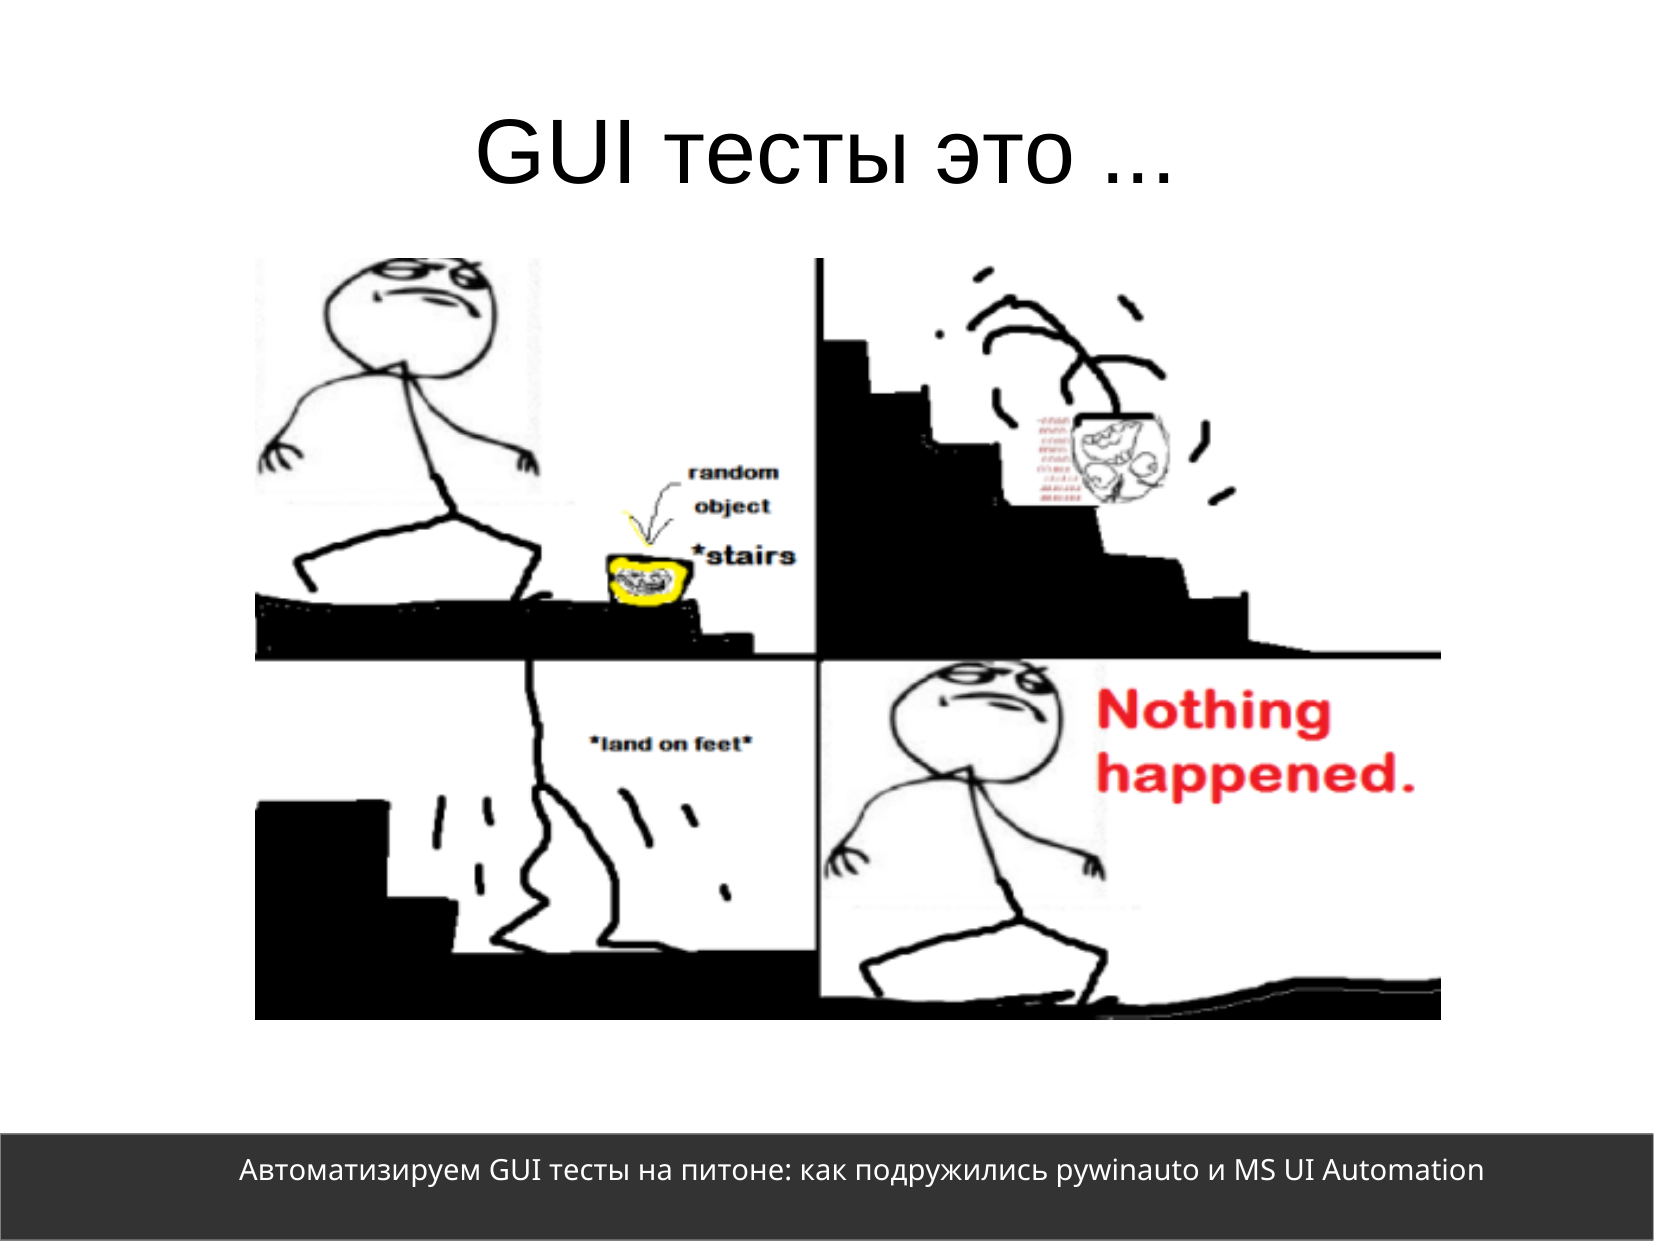

# GUI тесты это ...
Автоматизируем GUI тесты на питоне: как подружились pywinauto и MS UI Automation